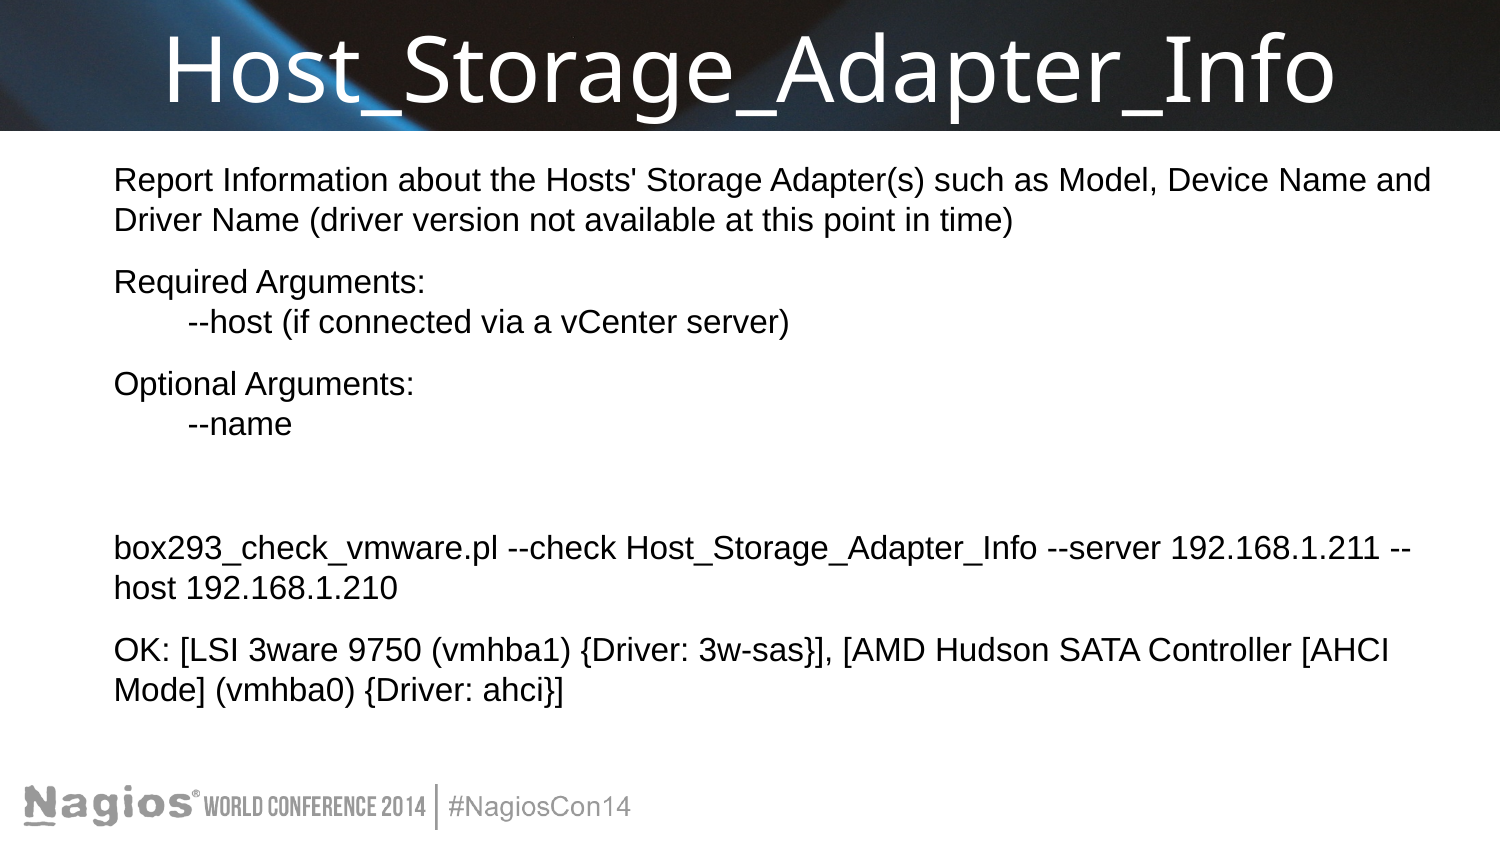

# Host_Storage_Adapter_Info
Report Information about the Hosts' Storage Adapter(s) such as Model, Device Name and Driver Name (driver version not available at this point in time)
Required Arguments:
	--host (if connected via a vCenter server)
Optional Arguments:
	--name
box293_check_vmware.pl --check Host_Storage_Adapter_Info --server 192.168.1.211 --host 192.168.1.210
OK: [LSI 3ware 9750 (vmhba1) {Driver: 3w-sas}], [AMD Hudson SATA Controller [AHCI Mode] (vmhba0) {Driver: ahci}]